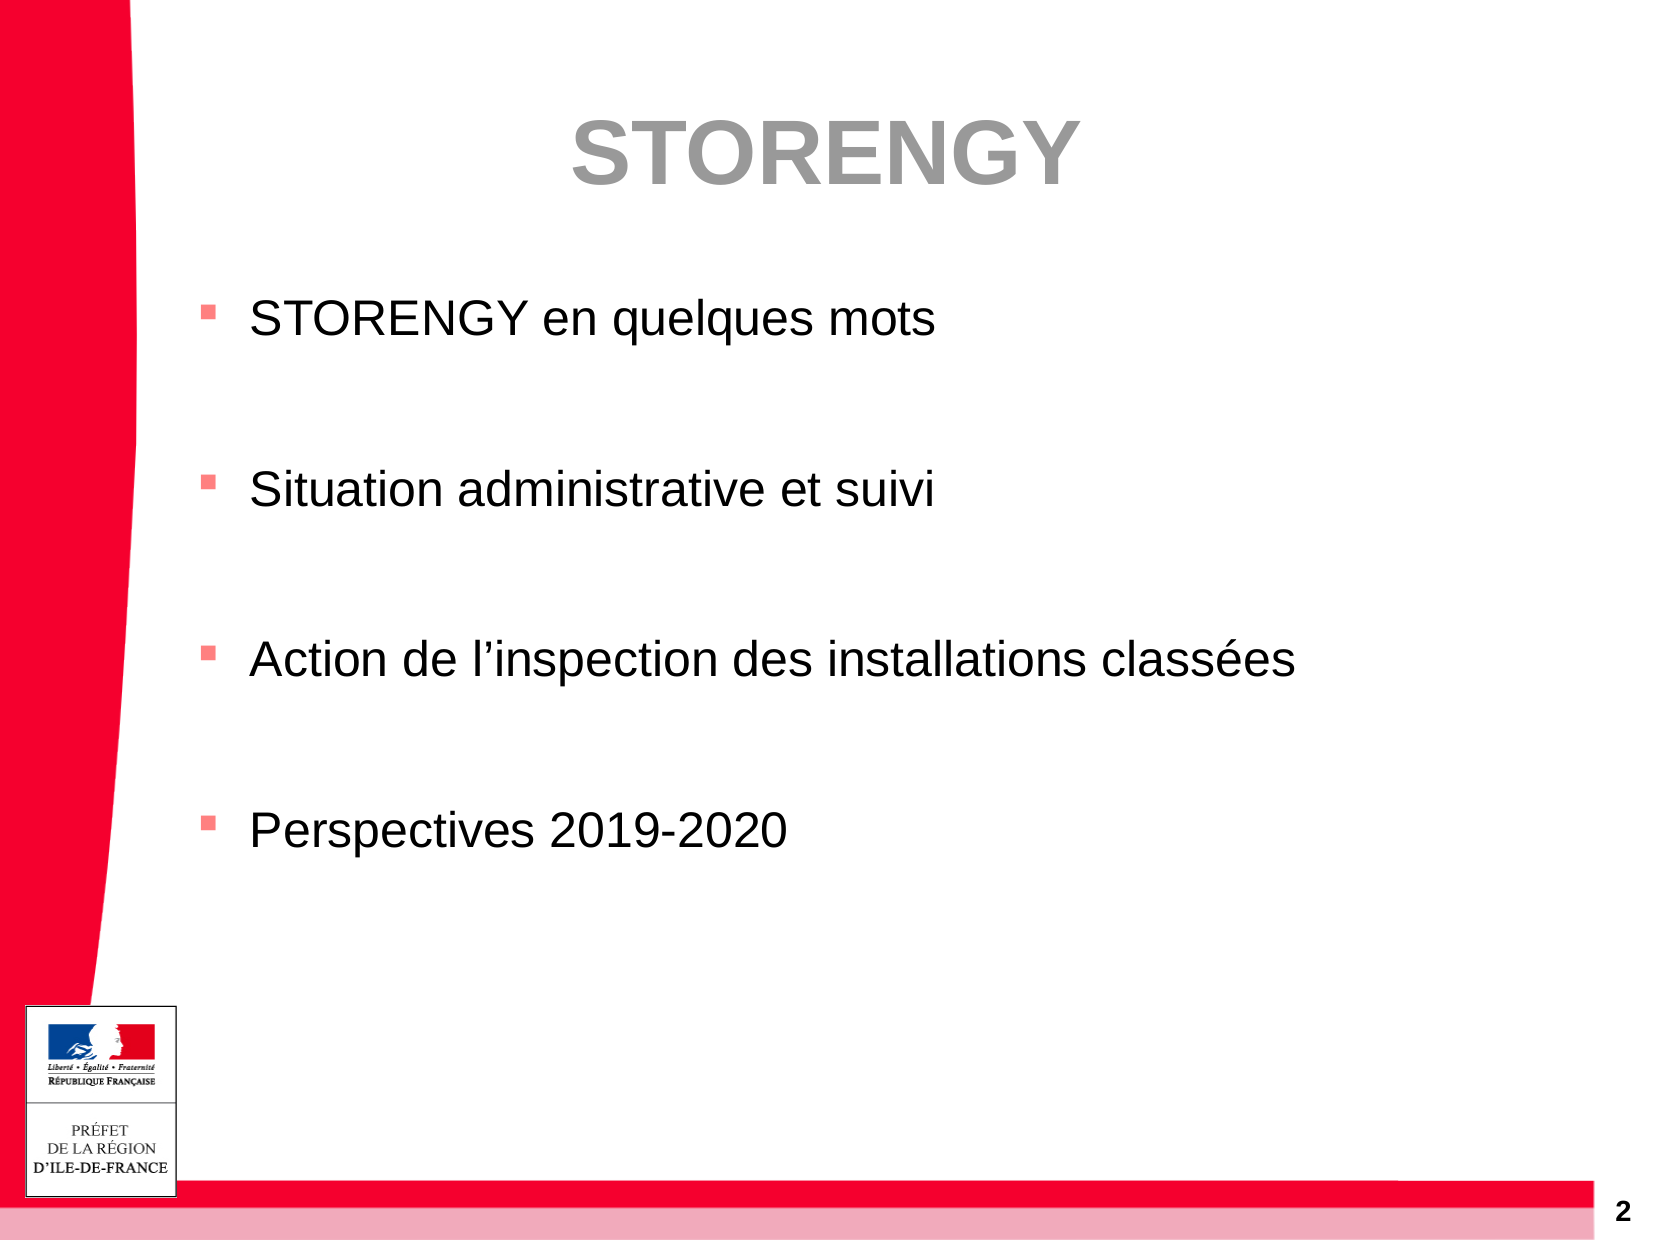

# STORENGY
STORENGY en quelques mots
Situation administrative et suivi
Action de l’inspection des installations classées
Perspectives 2019-2020
2